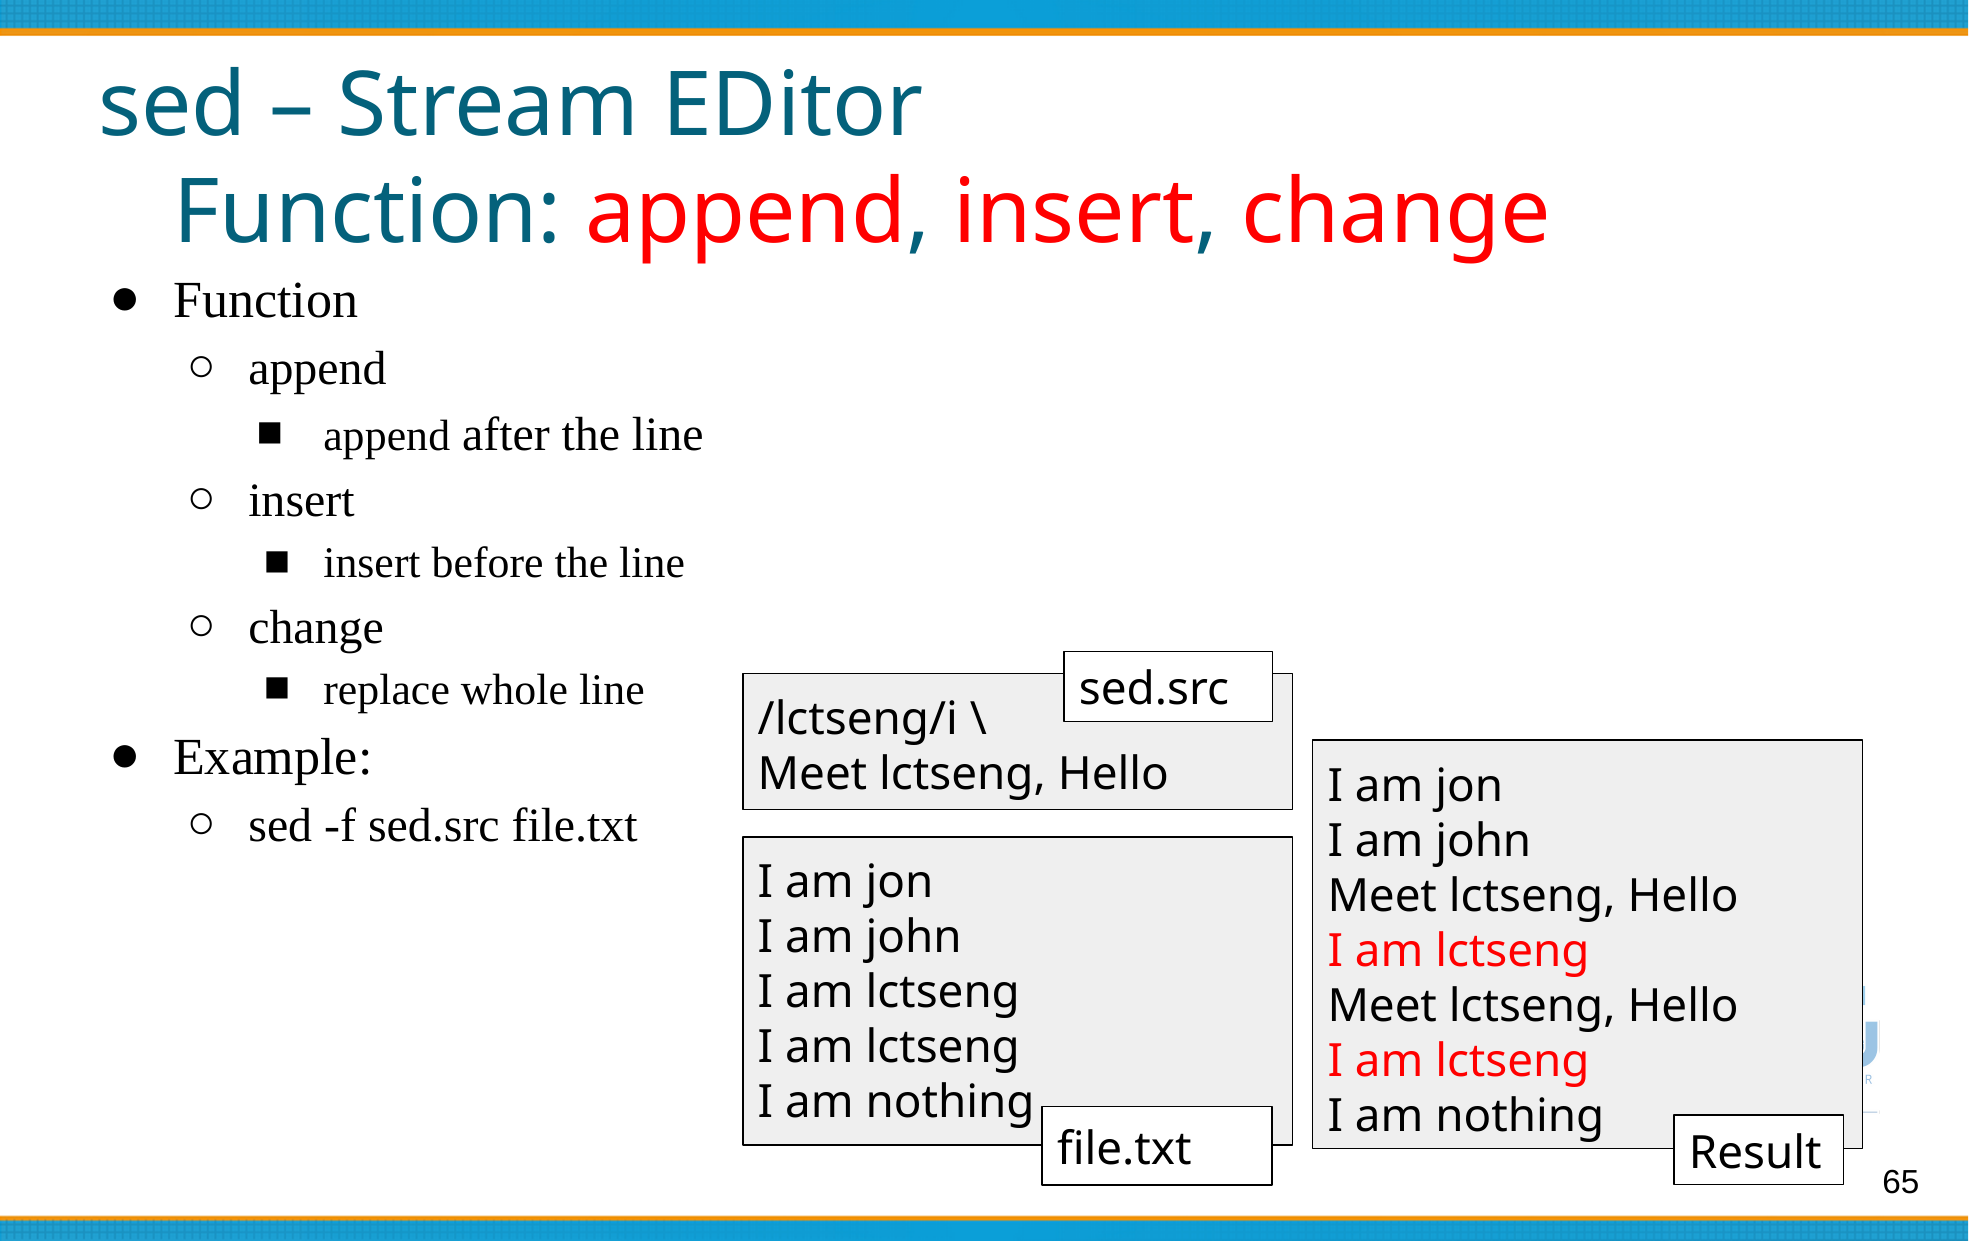

# sed – Stream EDitor Function: append, insert, change
Function
append
append after the line
insert
insert before the line
change
replace whole line
Example:
sed -f sed.src file.txt
sed.src
/lctseng/i \
Meet lctseng, Hello
I am jon
I am john
Meet lctseng, Hello
I am lctseng
Meet lctseng, Hello
I am lctseng
I am nothing
I am jon
I am john
I am lctseng
I am lctseng
I am nothing
file.txt
Result